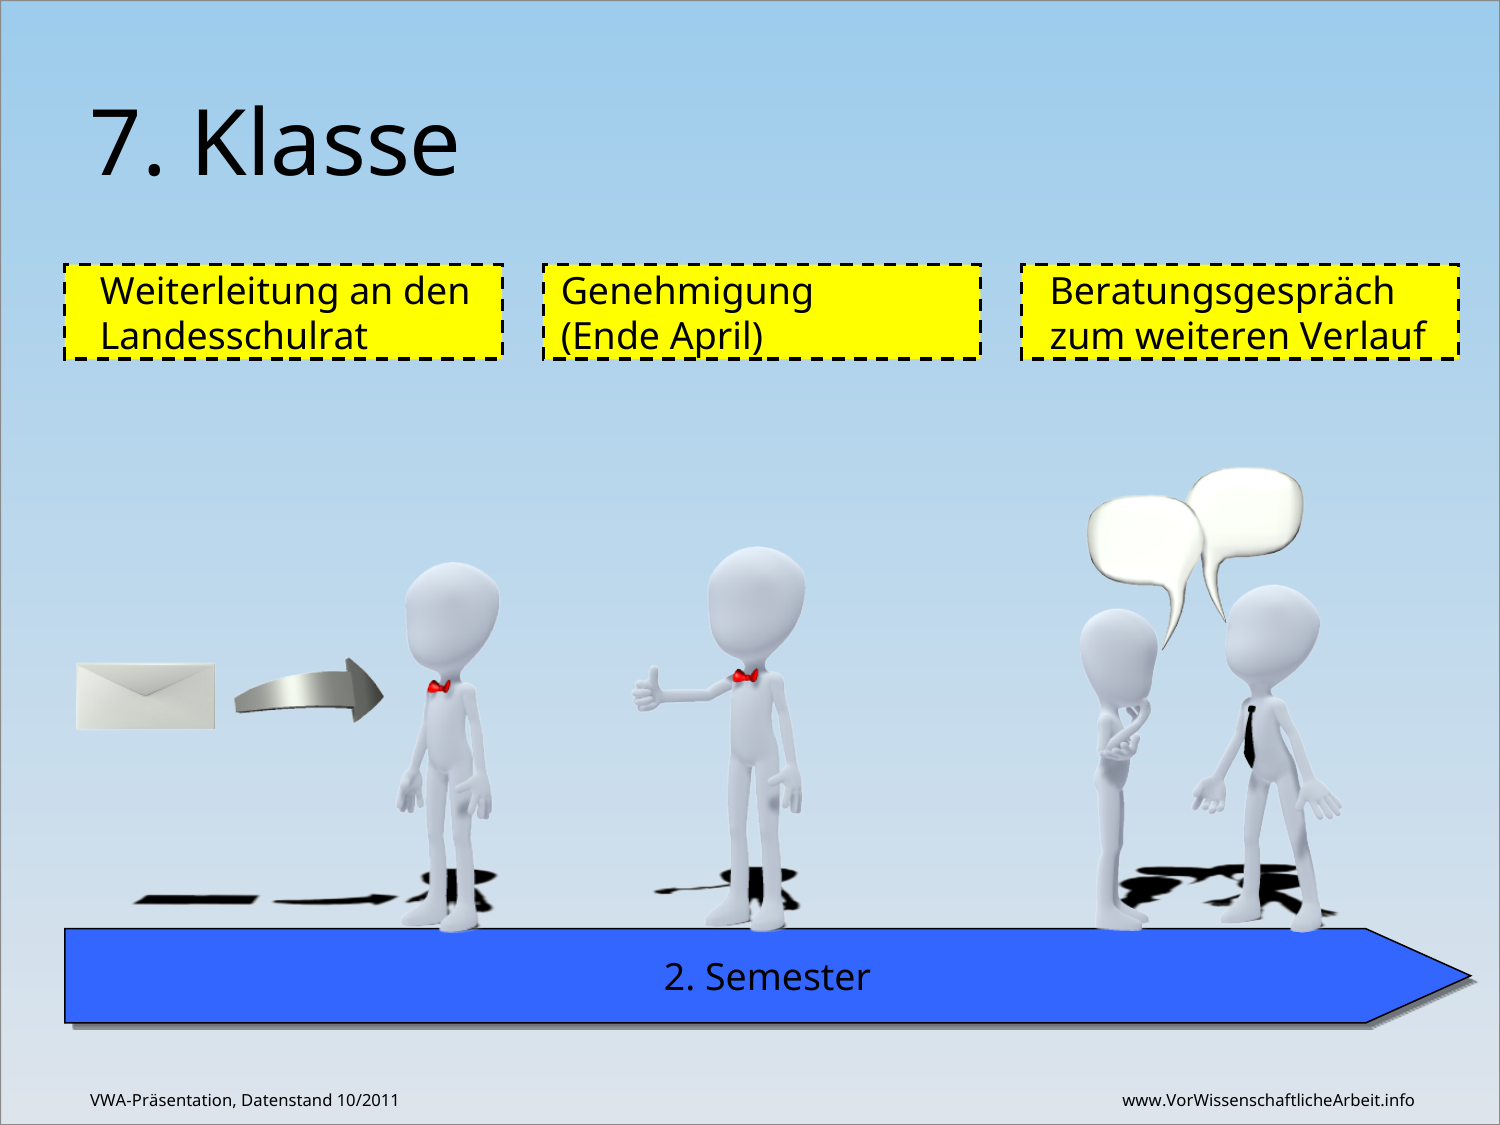

# 7. Klasse
Genehmigung
(Ende April)
Weiterleitung an den
Landesschulrat
Beratungsgespräch
zum weiteren Verlauf
2. Semester